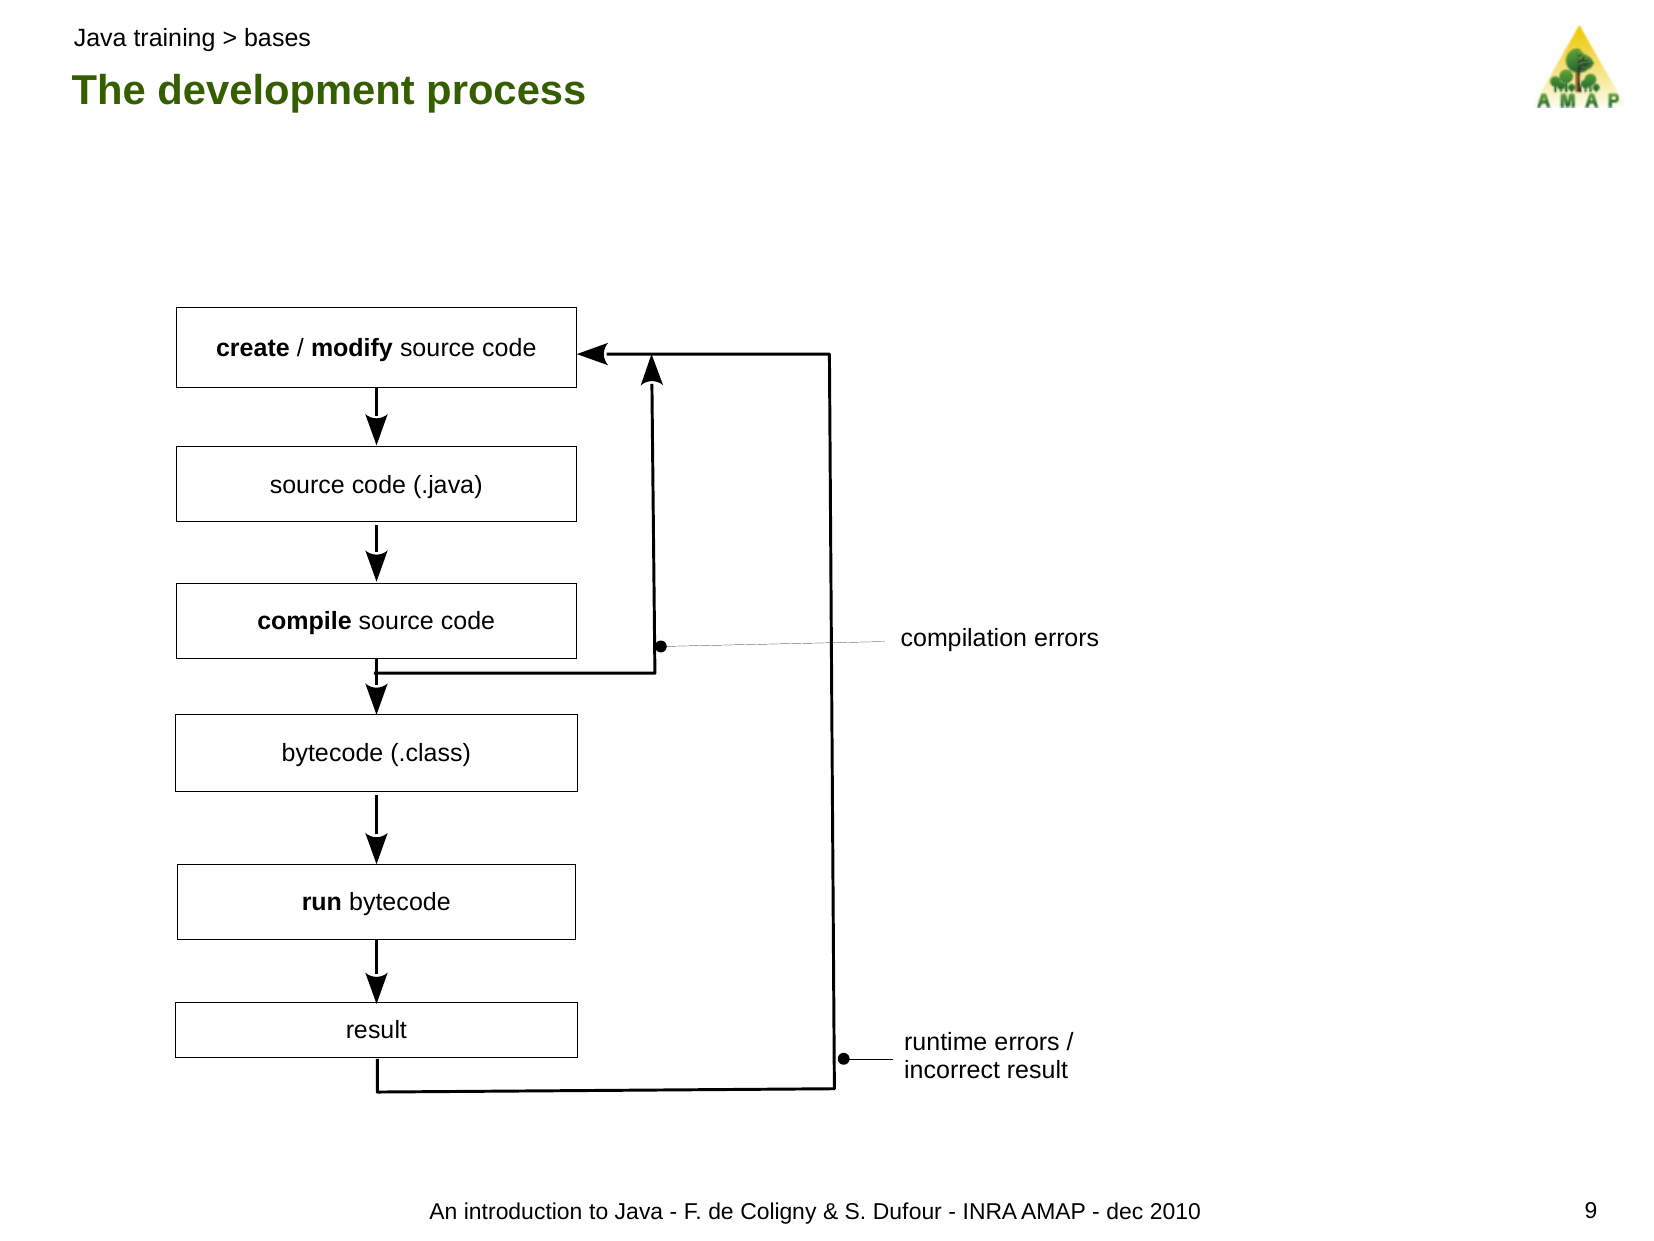

Java training > bases
The development process
create / modify source code
source code (.java)
compile source code
compilation errors
bytecode (.class)
run bytecode
result
runtime errors /
incorrect result
9